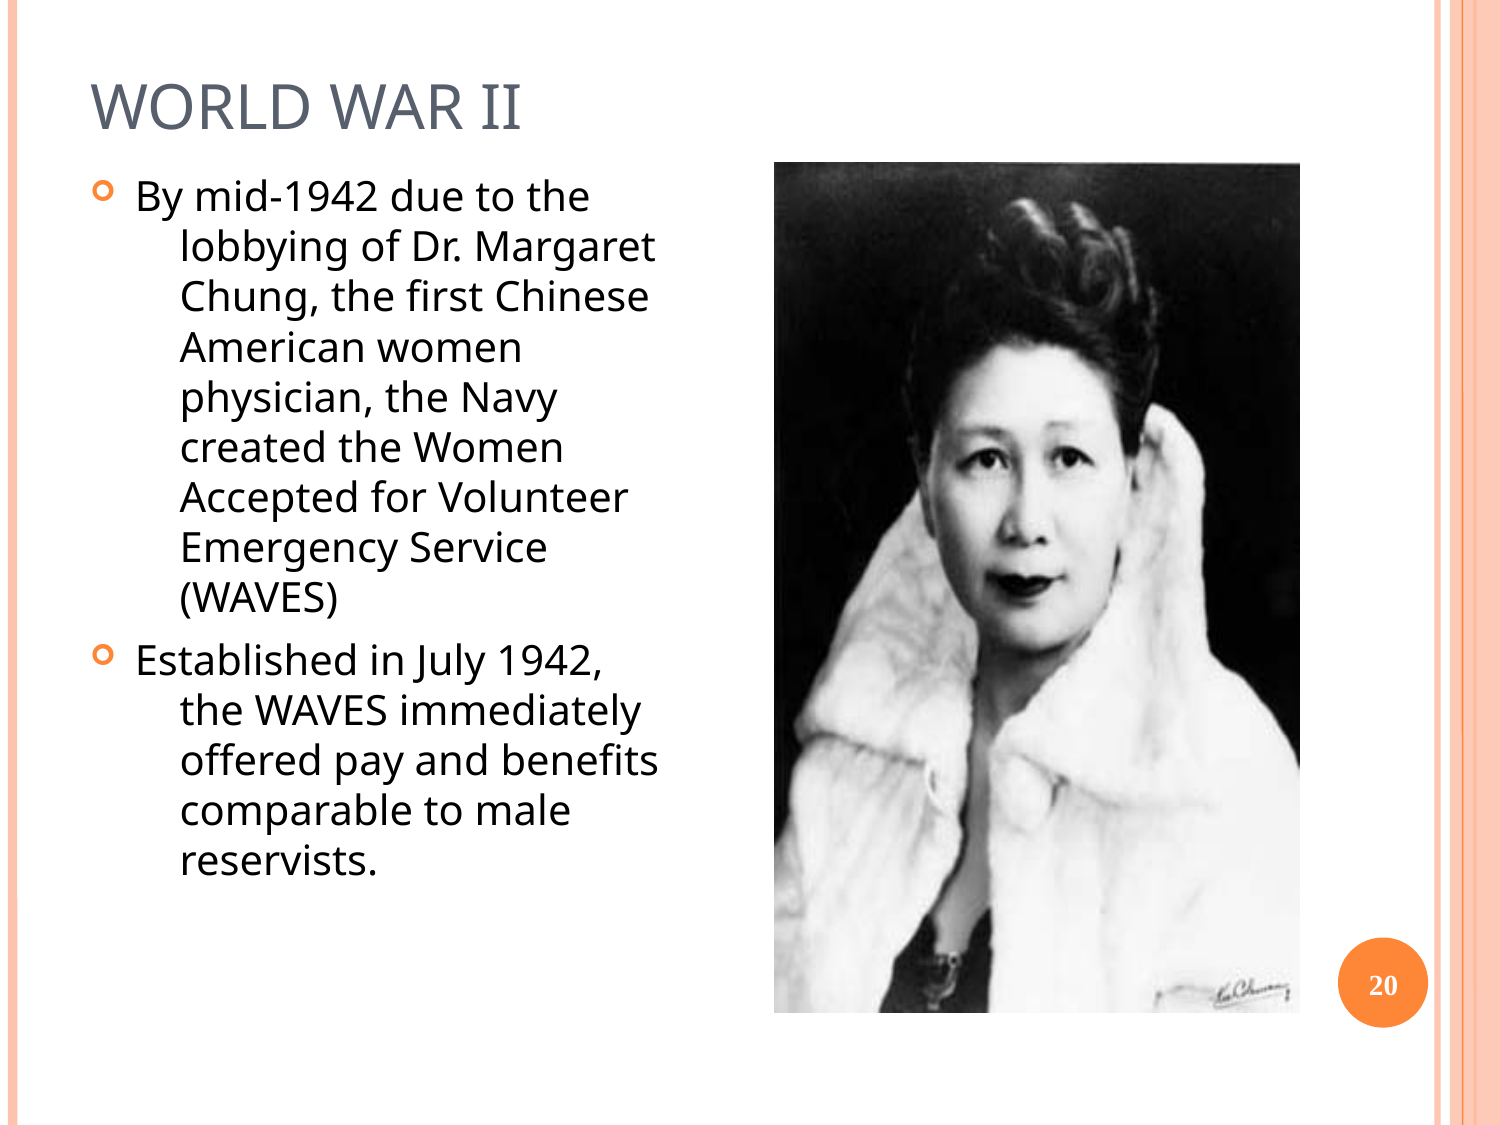

# World War II
By mid-1942 due to the lobbying of Dr. Margaret Chung, the first Chinese American women physician, the Navy created the Women Accepted for Volunteer Emergency Service (WAVES)
Established in July 1942, the WAVES immediately offered pay and benefits comparable to male reservists.